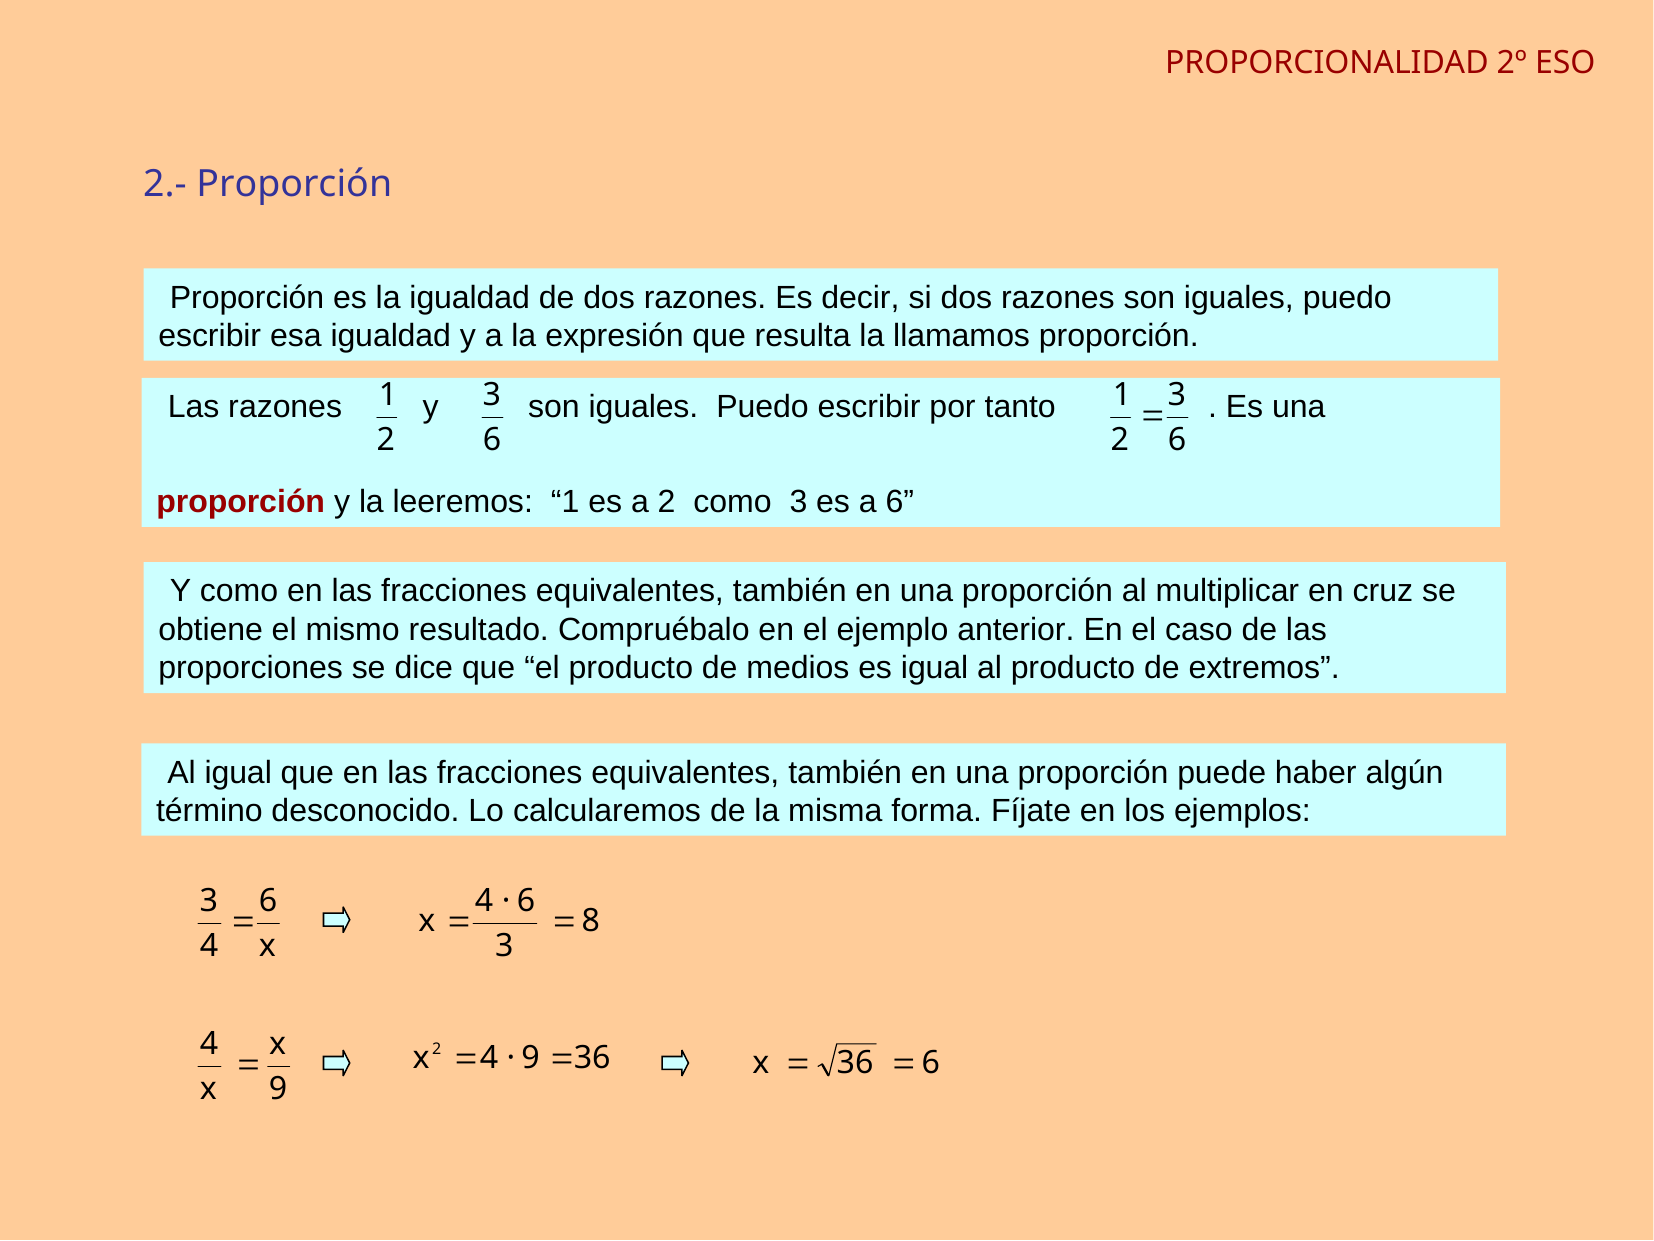

PROPORCIONALIDAD 2º ESO
2.- Proporción
Proporción es la igualdad de dos razones. Es decir, si dos razones son iguales, puedo escribir esa igualdad y a la expresión que resulta la llamamos proporción.
Las razones y son iguales. Puedo escribir por tanto . Es una
proporción y la leeremos: “1 es a 2 como 3 es a 6”
Y como en las fracciones equivalentes, también en una proporción al multiplicar en cruz se obtiene el mismo resultado. Compruébalo en el ejemplo anterior. En el caso de las proporciones se dice que “el producto de medios es igual al producto de extremos”.
Al igual que en las fracciones equivalentes, también en una proporción puede haber algún término desconocido. Lo calcularemos de la misma forma. Fíjate en los ejemplos: